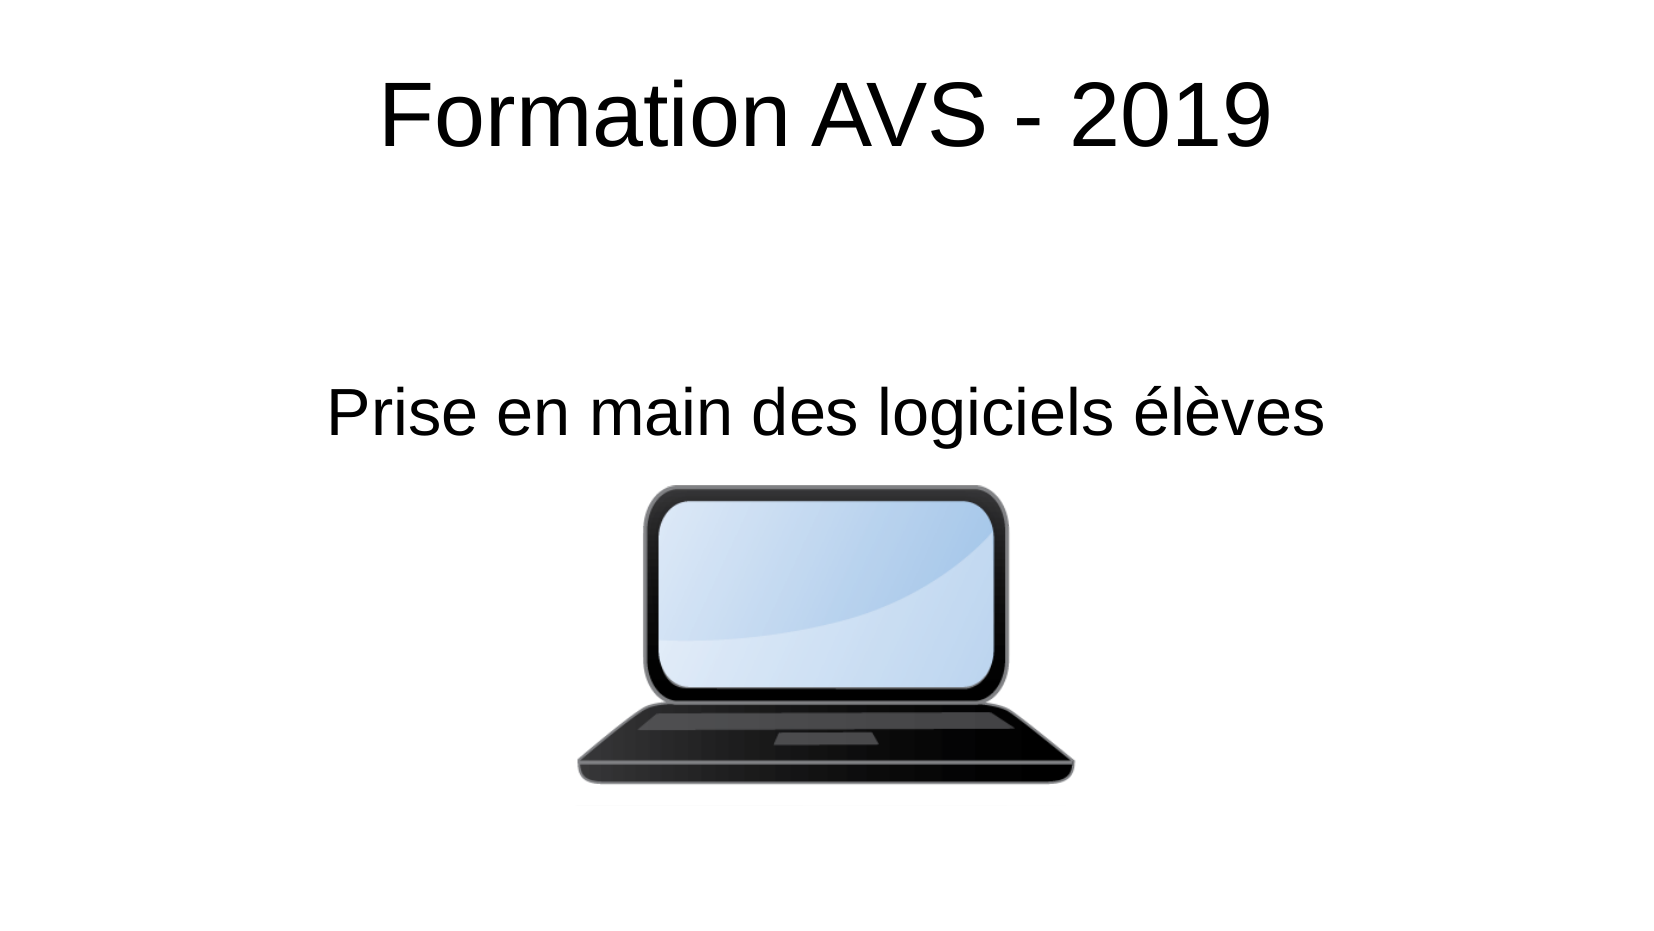

# Formation AVS - 2019
Prise en main des logiciels élèves